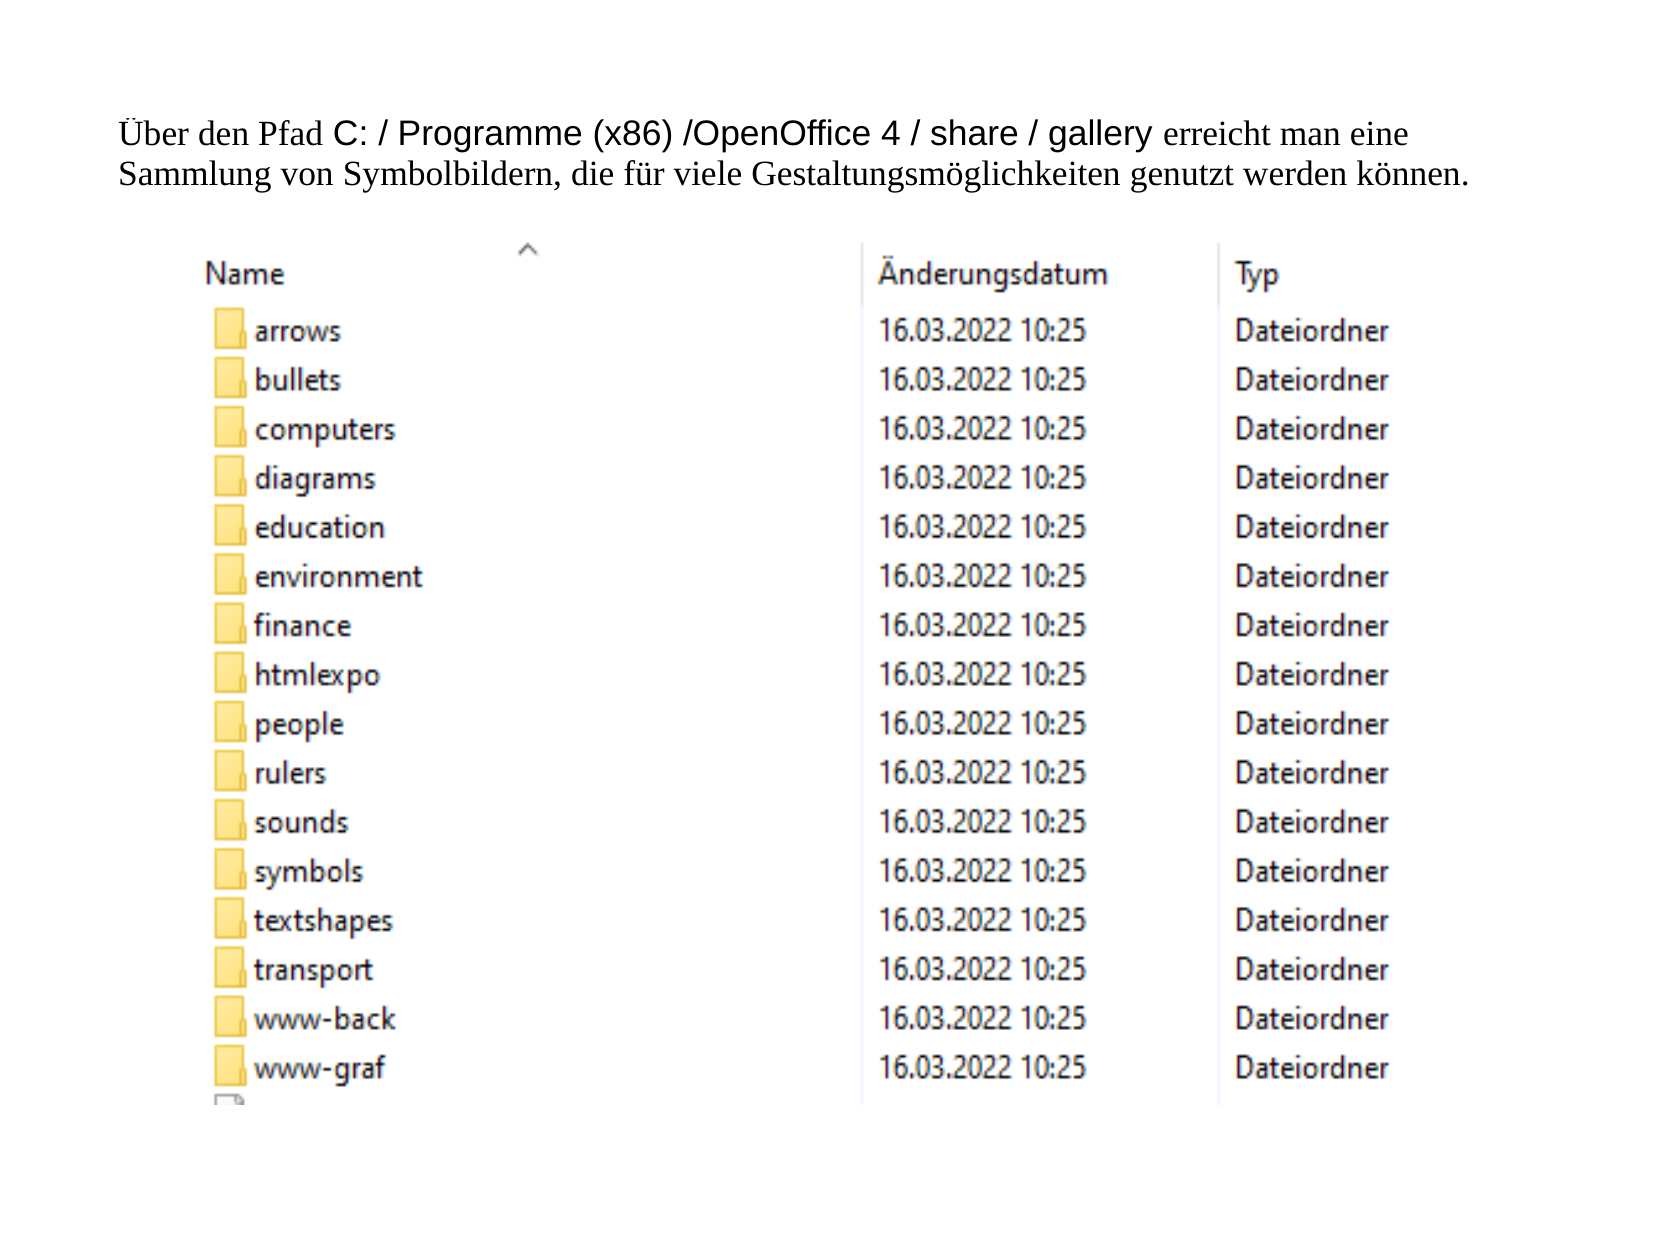

Über den Pfad C: / Programme (x86) /OpenOffice 4 / share / gallery erreicht man eine Sammlung von Symbolbildern, die für viele Gestaltungsmöglichkeiten genutzt werden können.